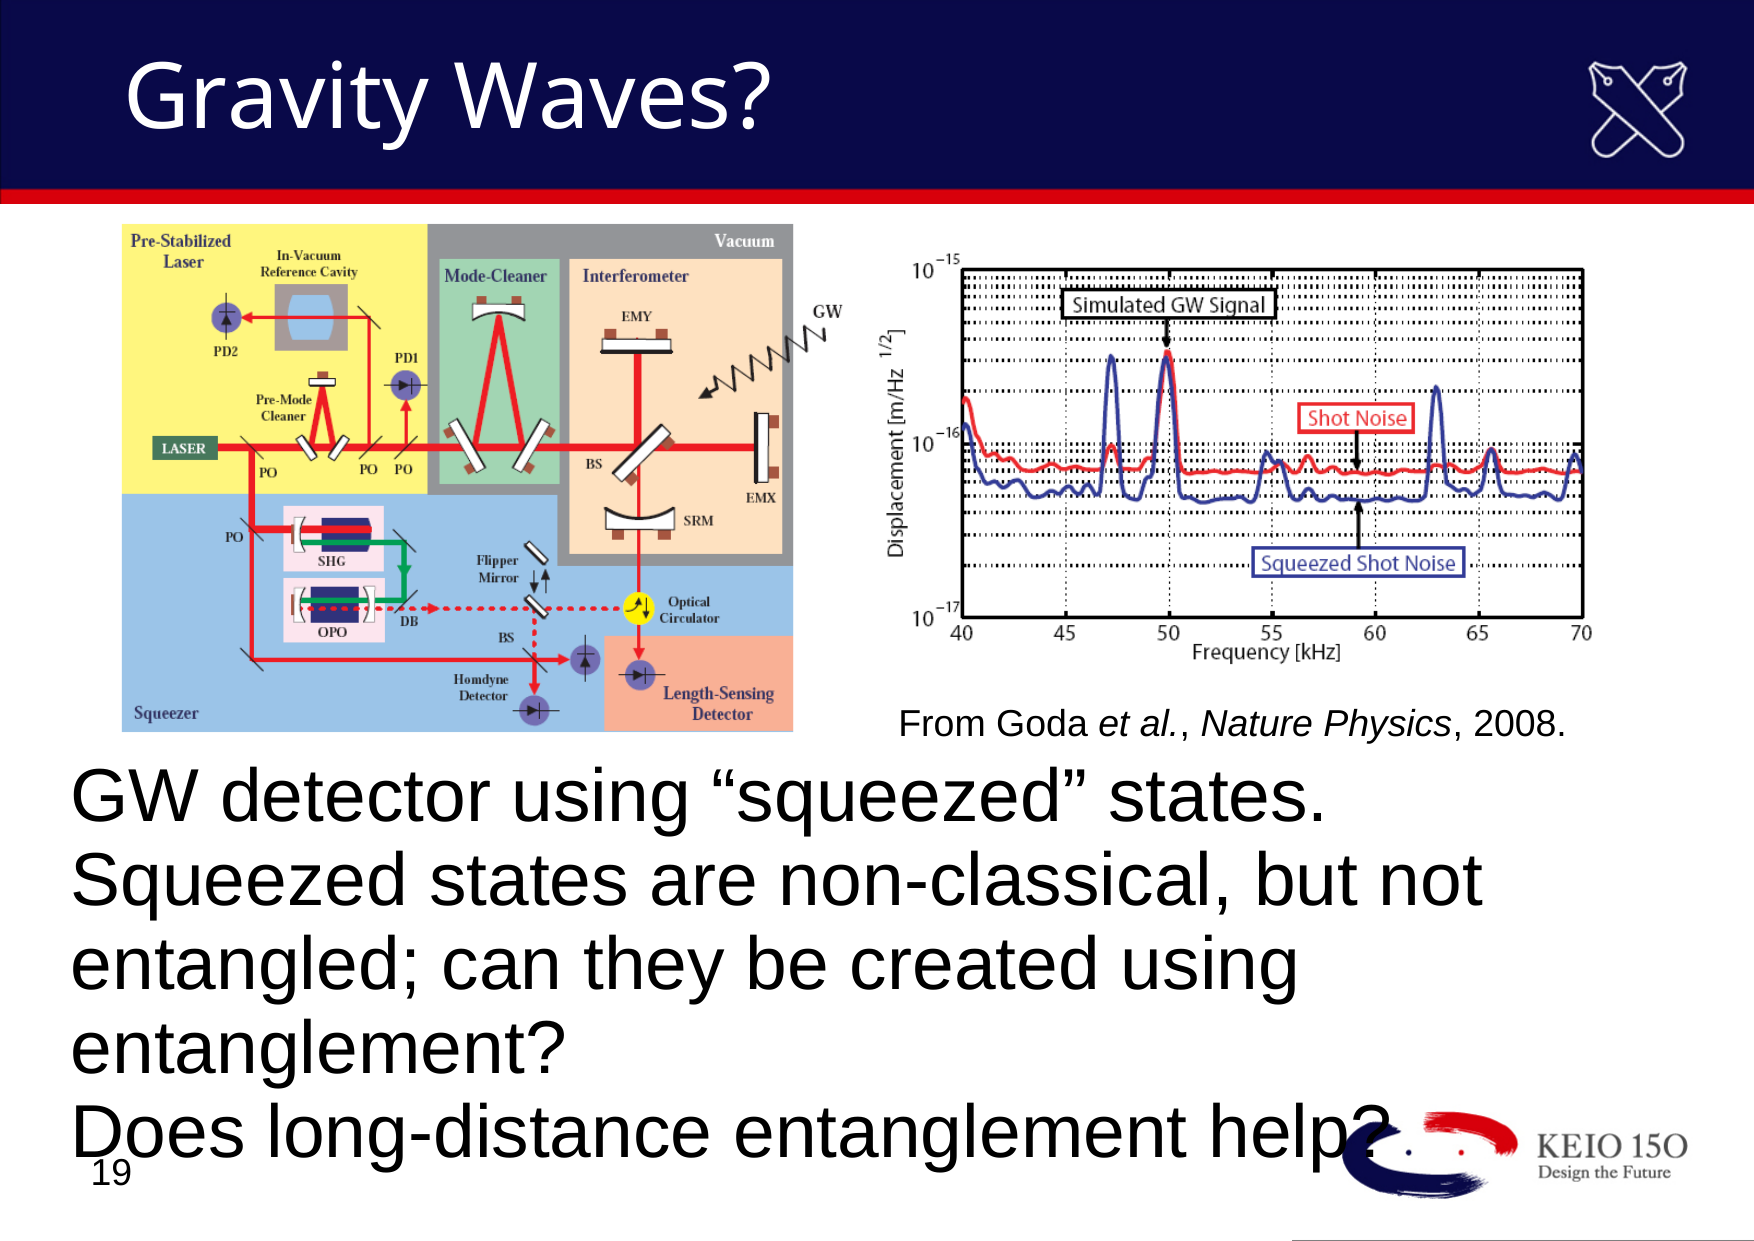

# Gravity Waves?
From Goda et al., Nature Physics, 2008.
GW detector using “squeezed” states.
Squeezed states are non-classical, but not
entangled; can they be created using
entanglement?
Does long-distance entanglement help?
19